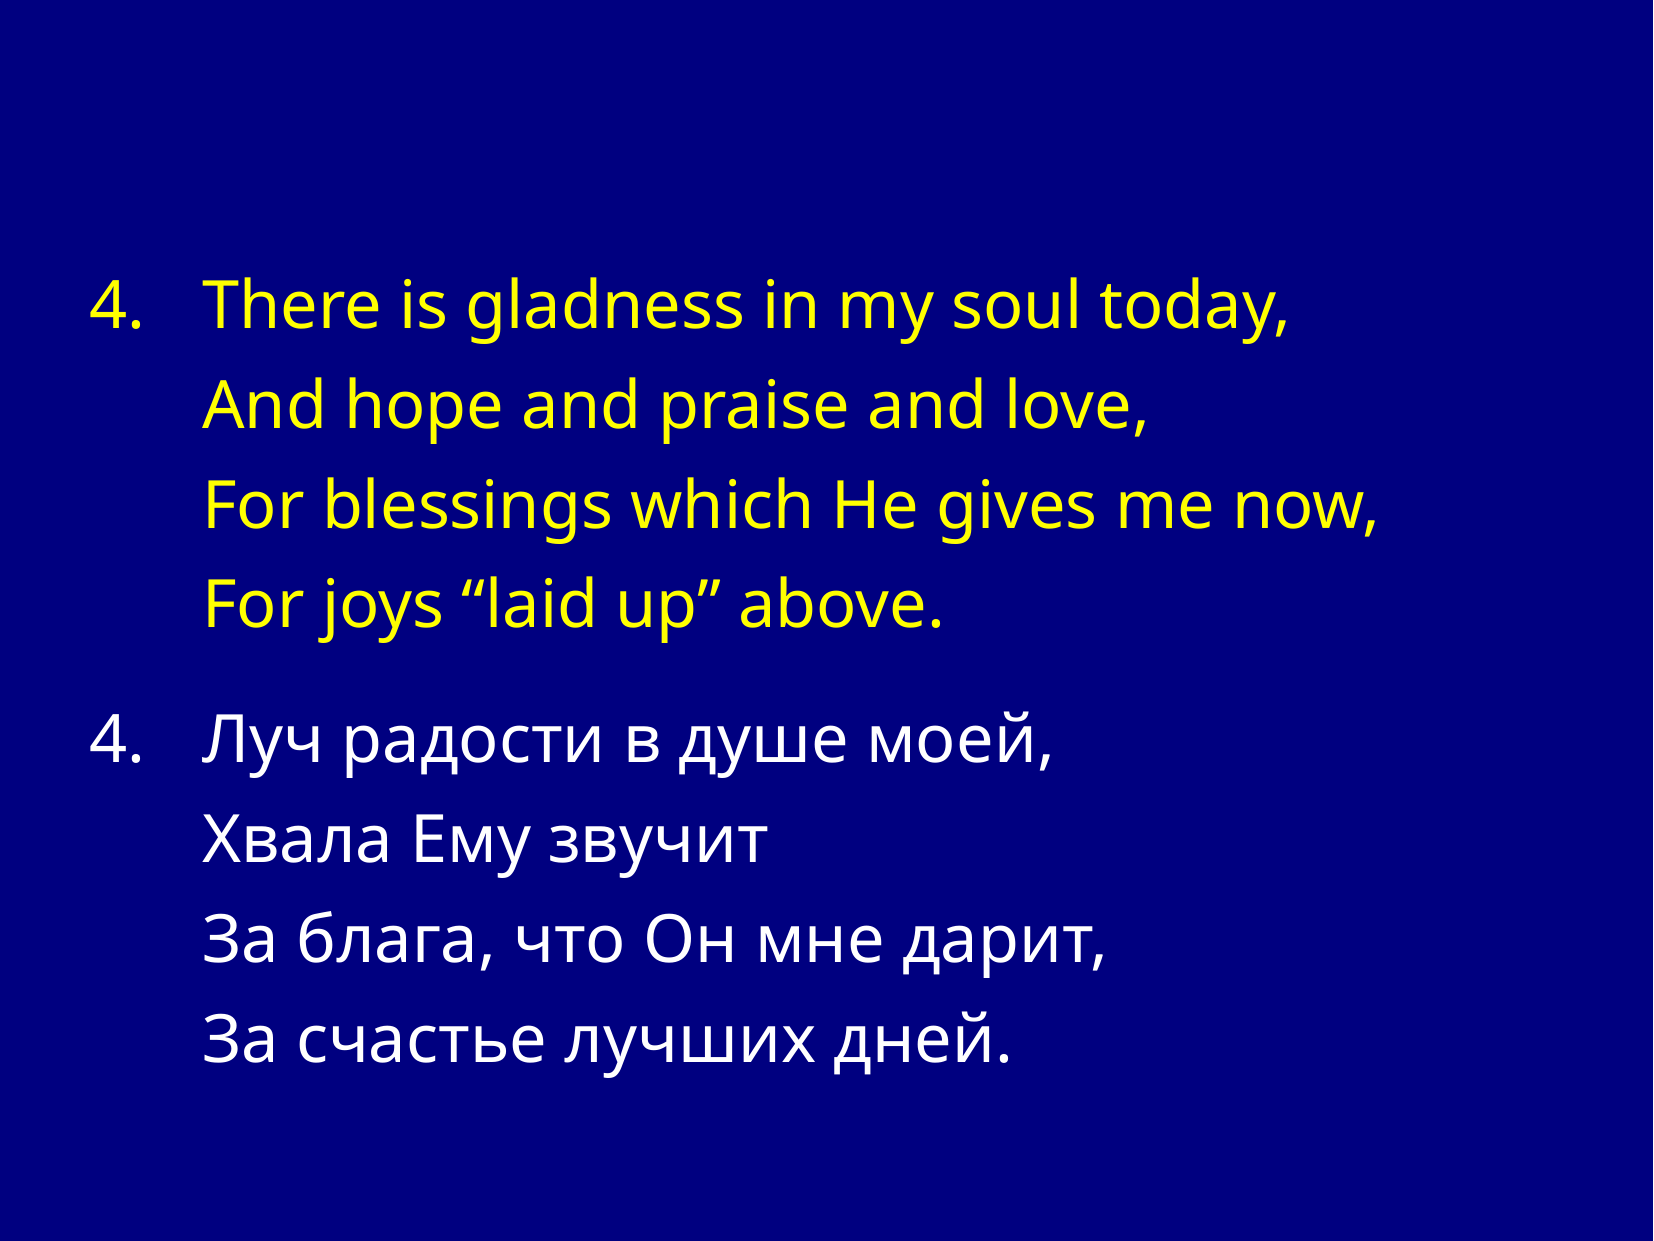

4.	There is gladness in my soul today,
	And hope and praise and love,
	For blessings which He gives me now,
	For joys “laid up” above.
4.	Луч радости в душе моей,
	Хвала Ему звучит
	За блага, что Он мне дарит,
	За счастье лучших дней.